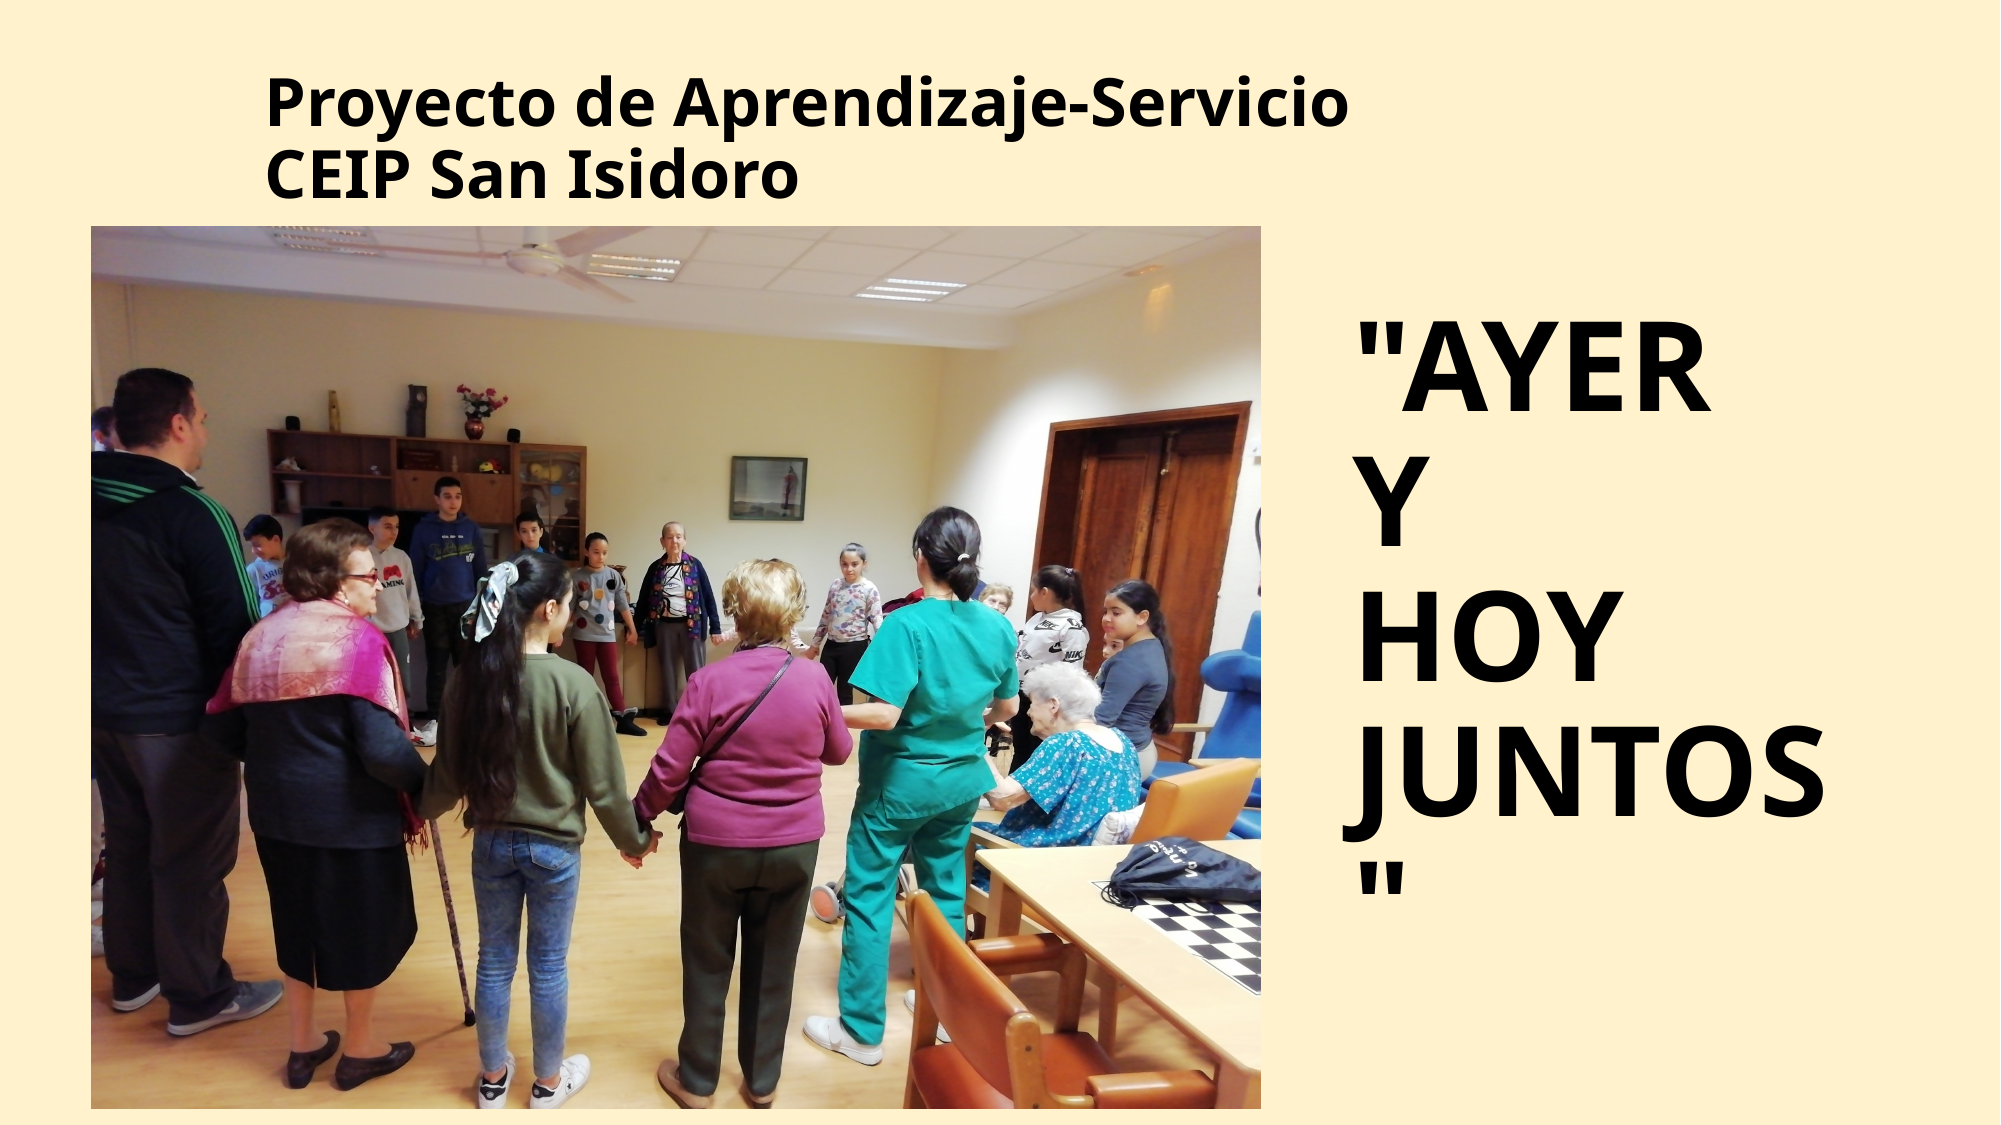

# Proyecto de Aprendizaje-Servicio CEIP San Isidoro
"AYER
Y
HOY JUNTOS"